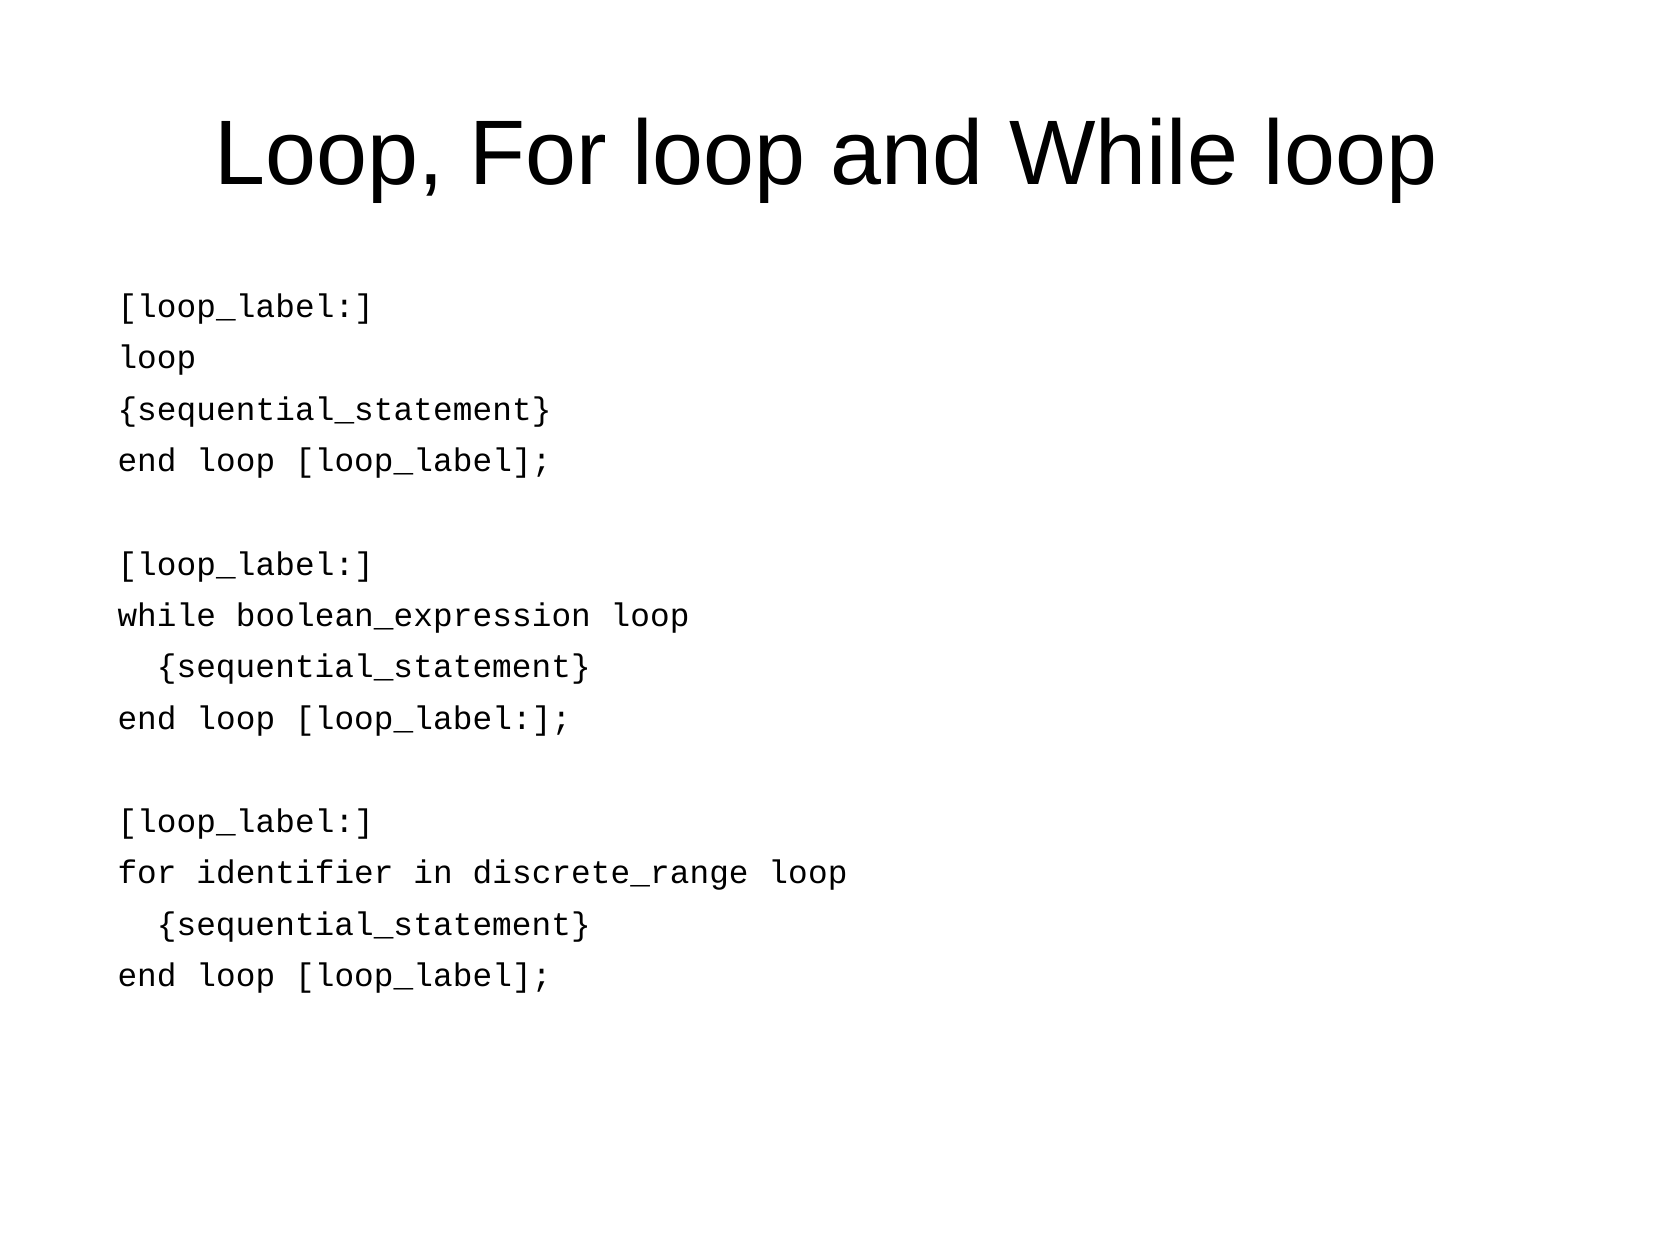

# Loop, For loop and While loop
[loop_label:]
loop
{sequential_statement}
end loop [loop_label];
[loop_label:]
while boolean_expression loop
 {sequential_statement}
end loop [loop_label:];
[loop_label:]
for identifier in discrete_range loop
 {sequential_statement}
end loop [loop_label];